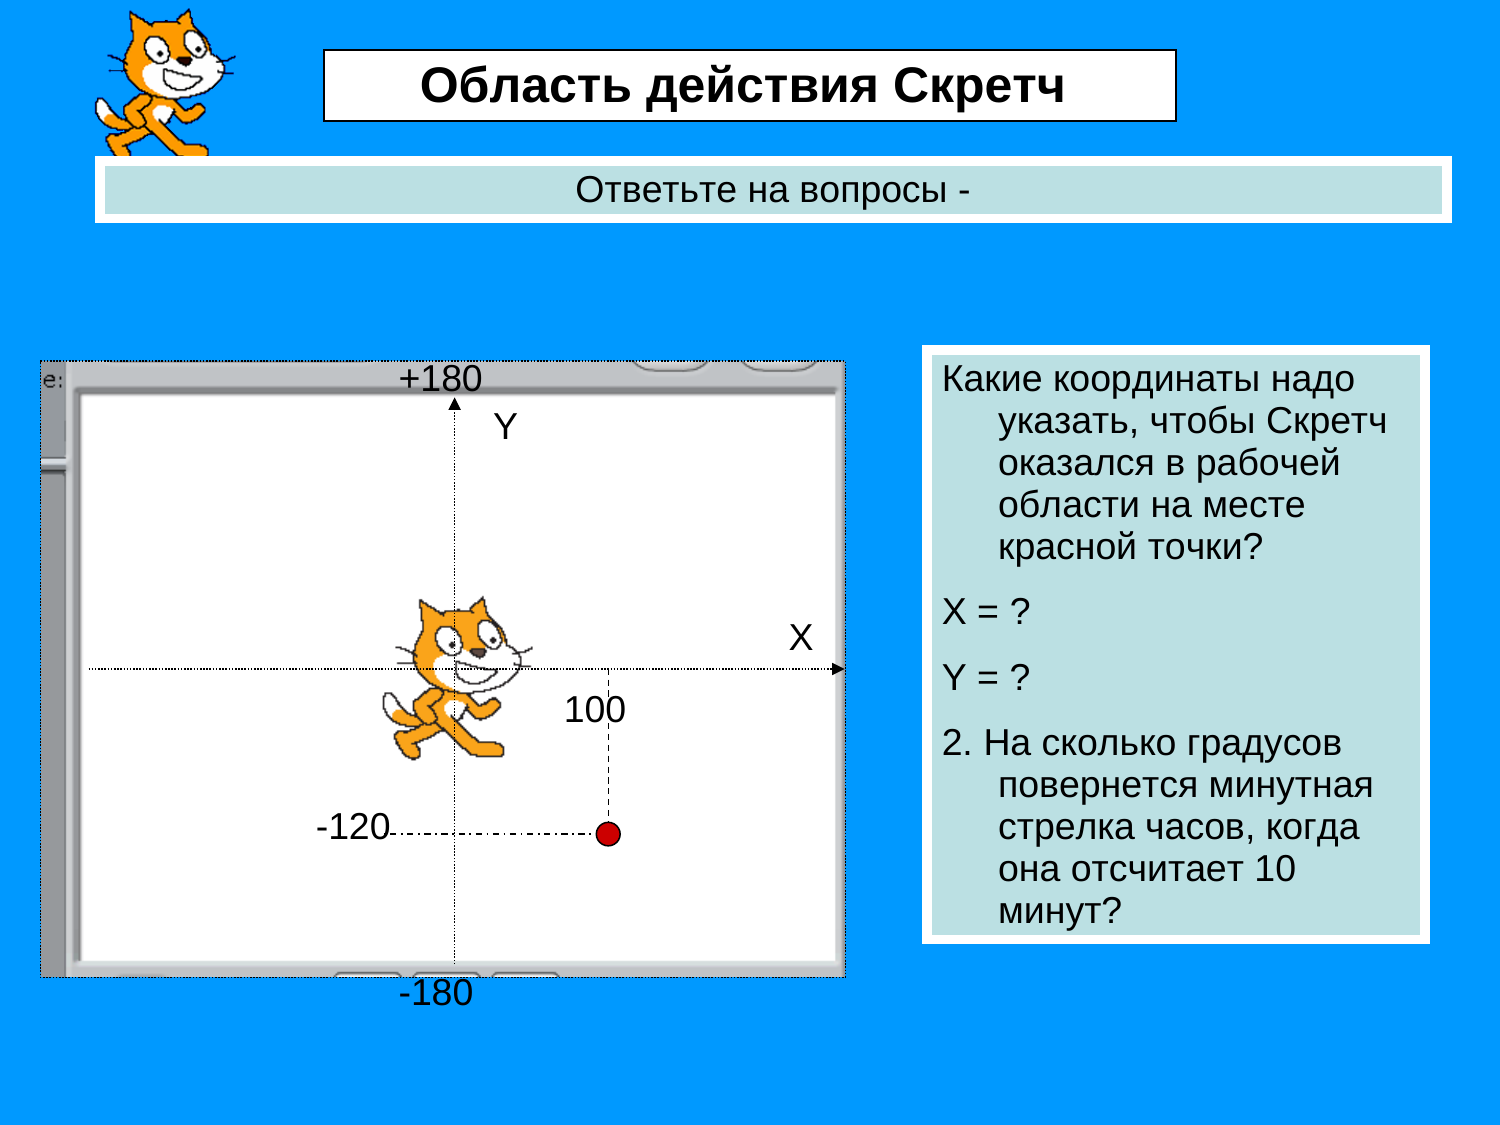

Область действия Скретч
Ответьте на вопросы -
+180
Какие координаты надо указать, чтобы Скретч оказался в рабочей области на месте красной точки?
Х = ?
Y = ?
2. На сколько градусов повернется минутная стрелка часов, когда она отсчитает 10 минут?
Y
Х
100
-120
-180